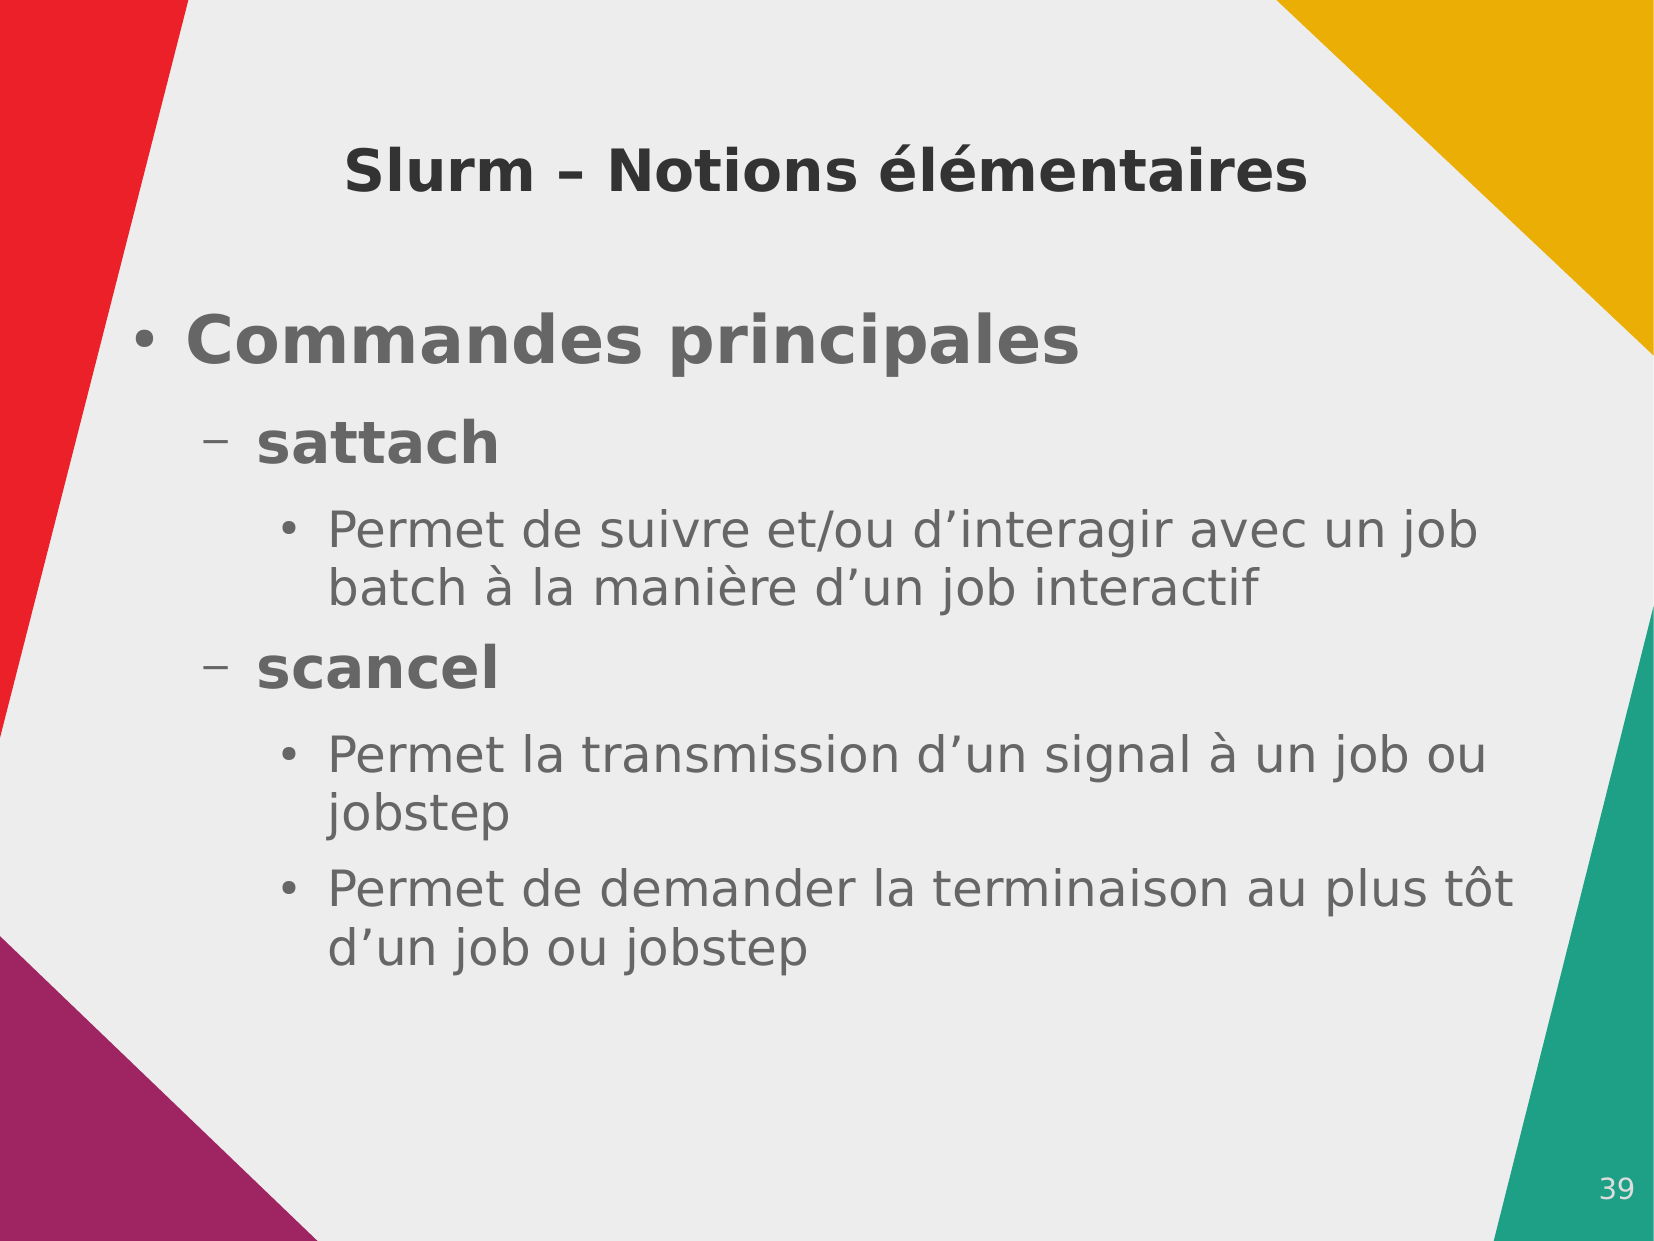

# Slurm – Notions élémentaires
Commandes principales
sattach
Permet de suivre et/ou d’interagir avec un job batch à la manière d’un job interactif
scancel
Permet la transmission d’un signal à un job ou jobstep
Permet de demander la terminaison au plus tôt d’un job ou jobstep
39